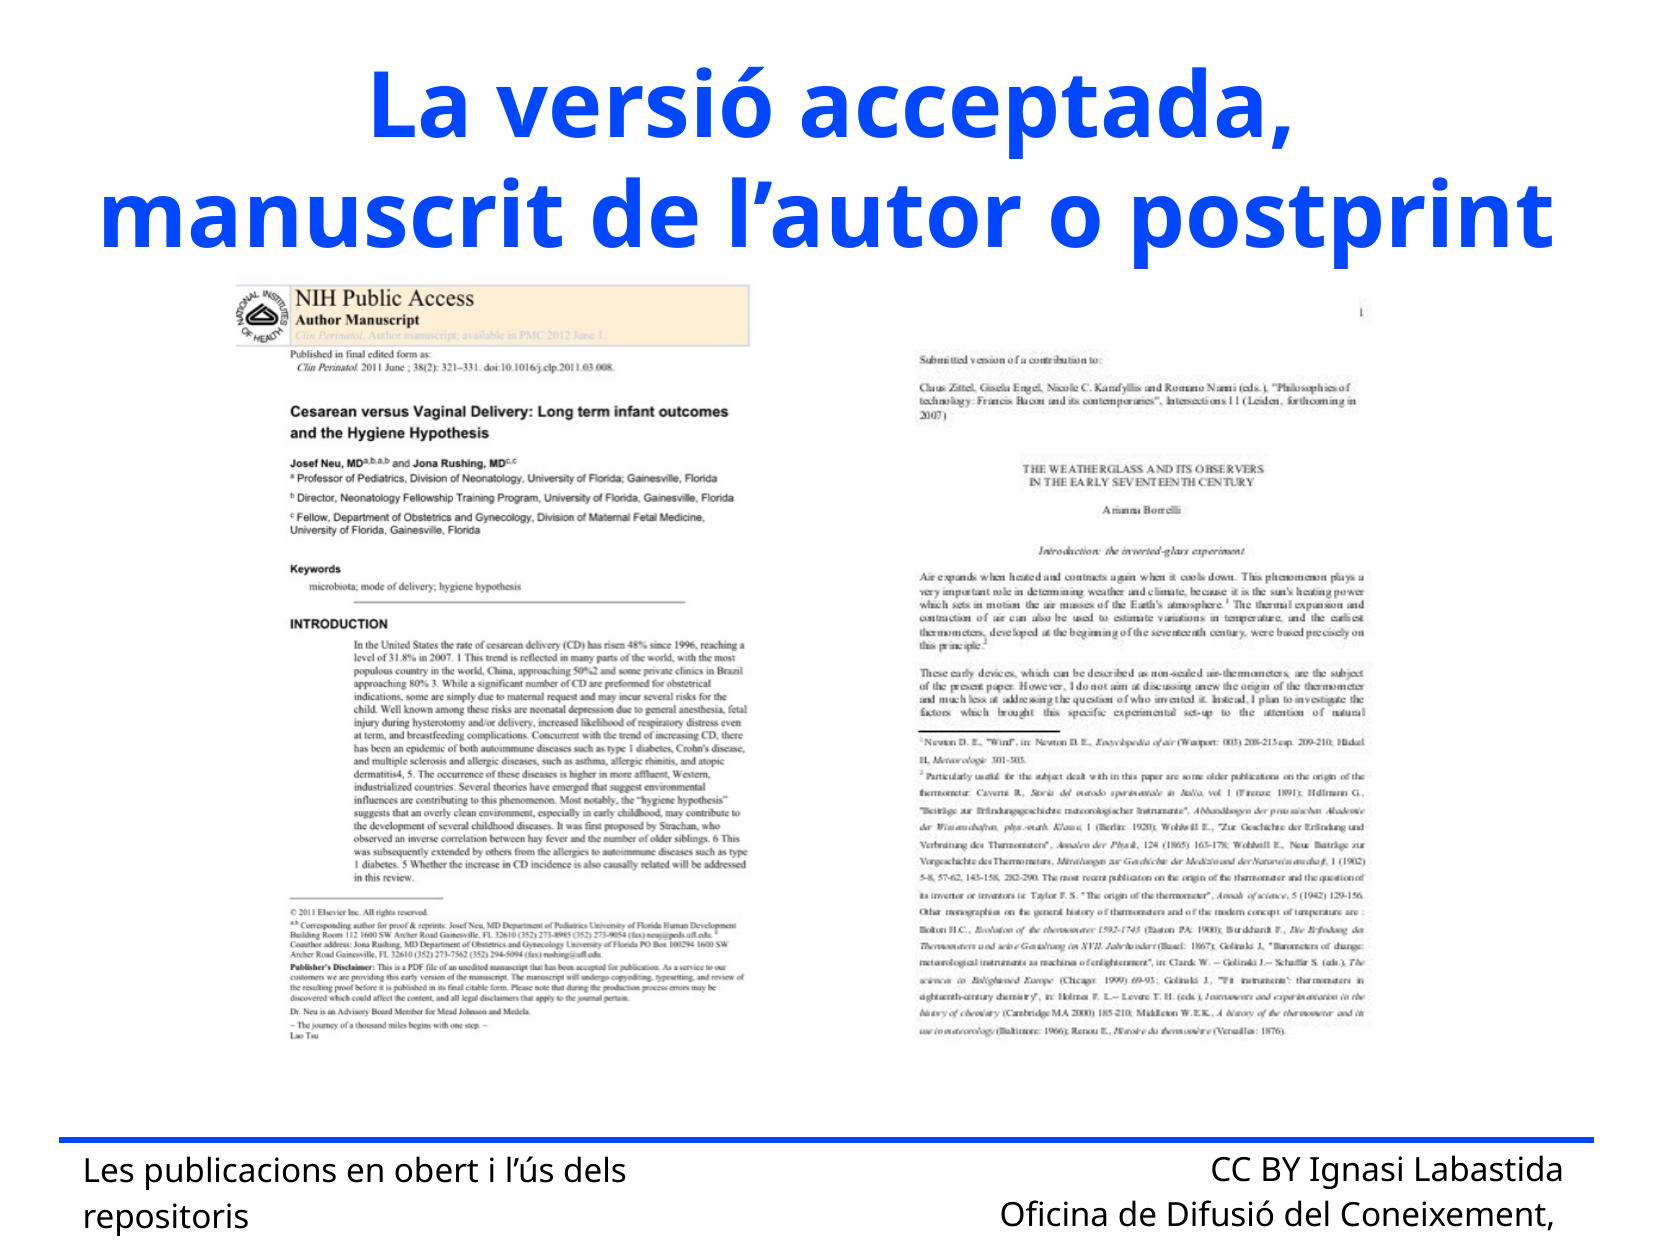

# La versió acceptada, manuscrit de l’autor o postprint